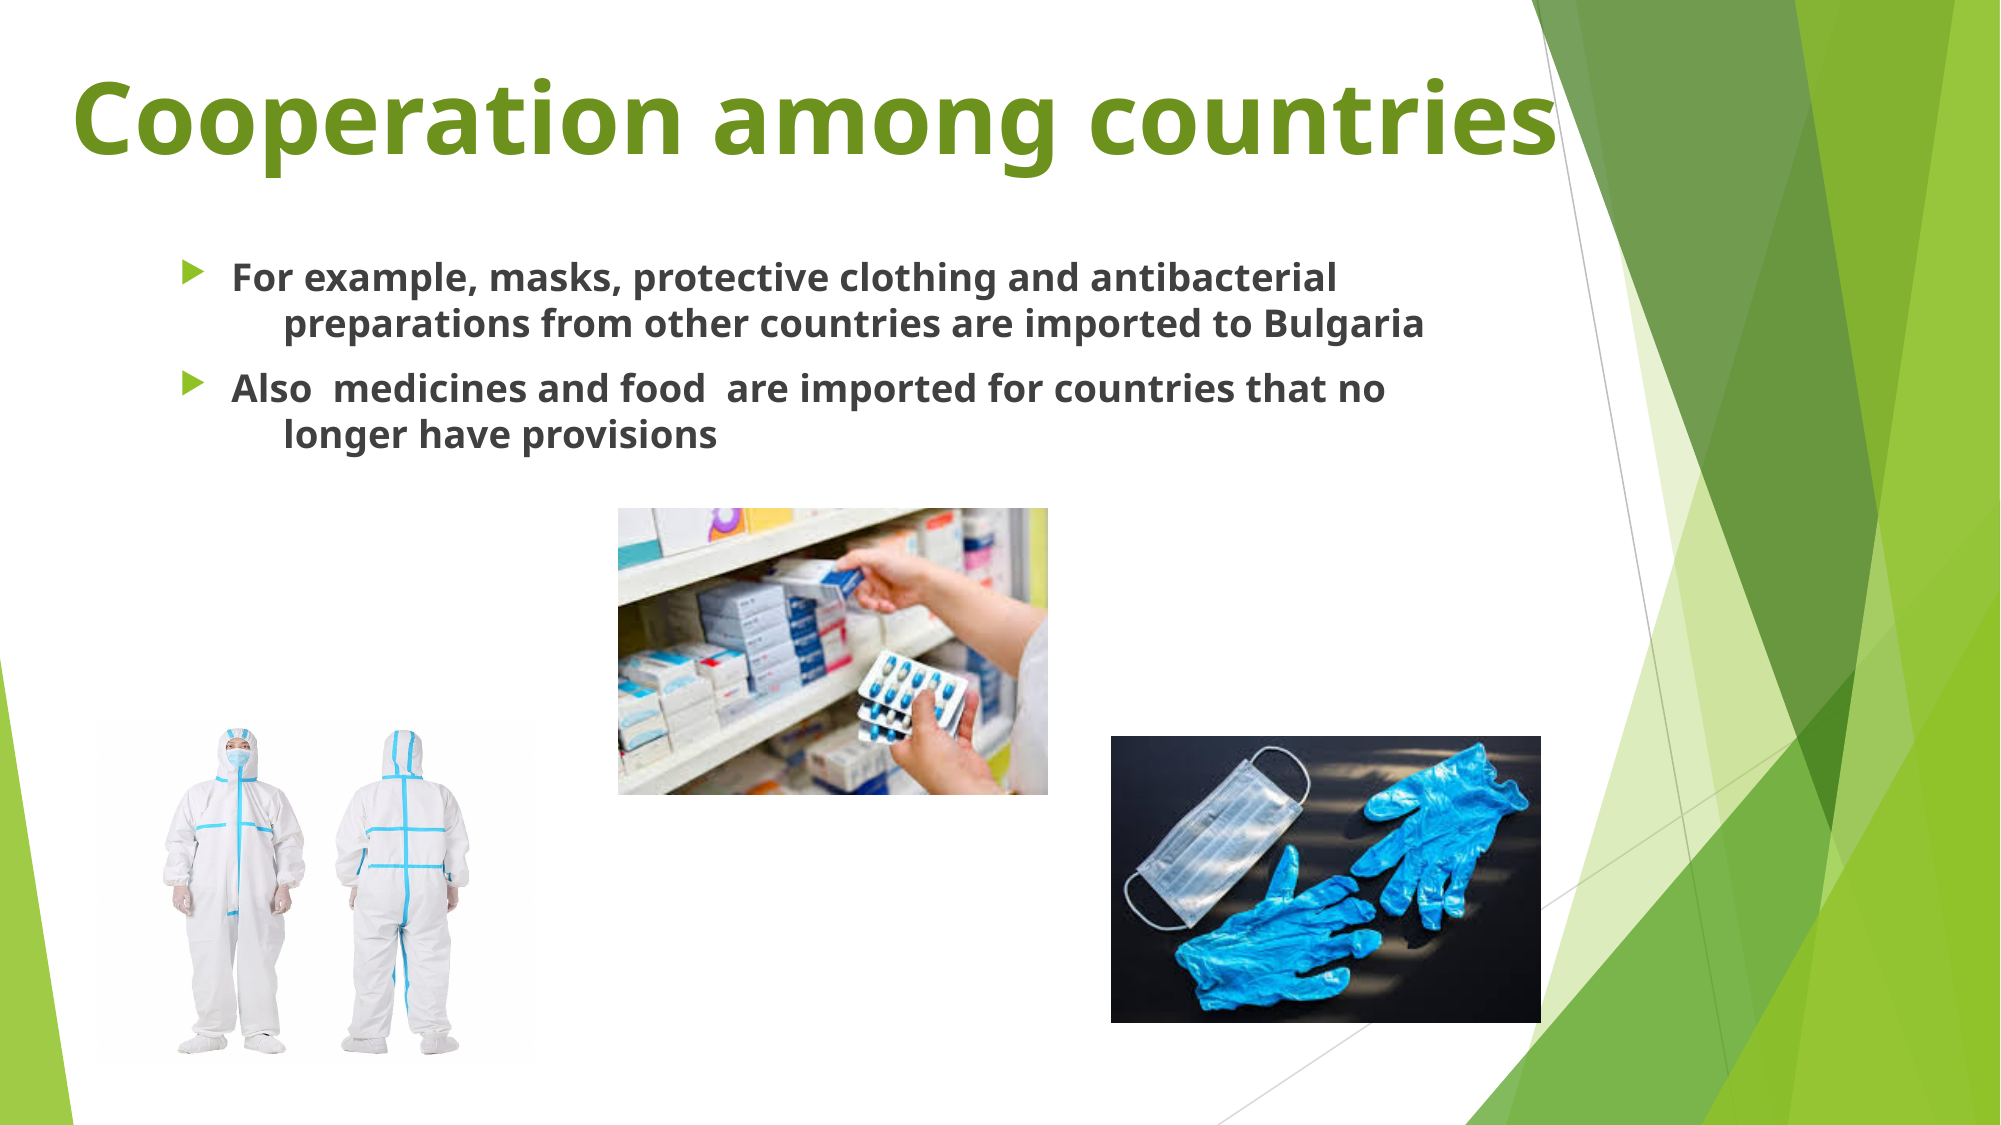

Cooperation among countries
# For example, masks, protective clothing and antibacterial preparations from other countries are imported to Bulgaria
Also medicines and food are imported for countries that no longer have provisions